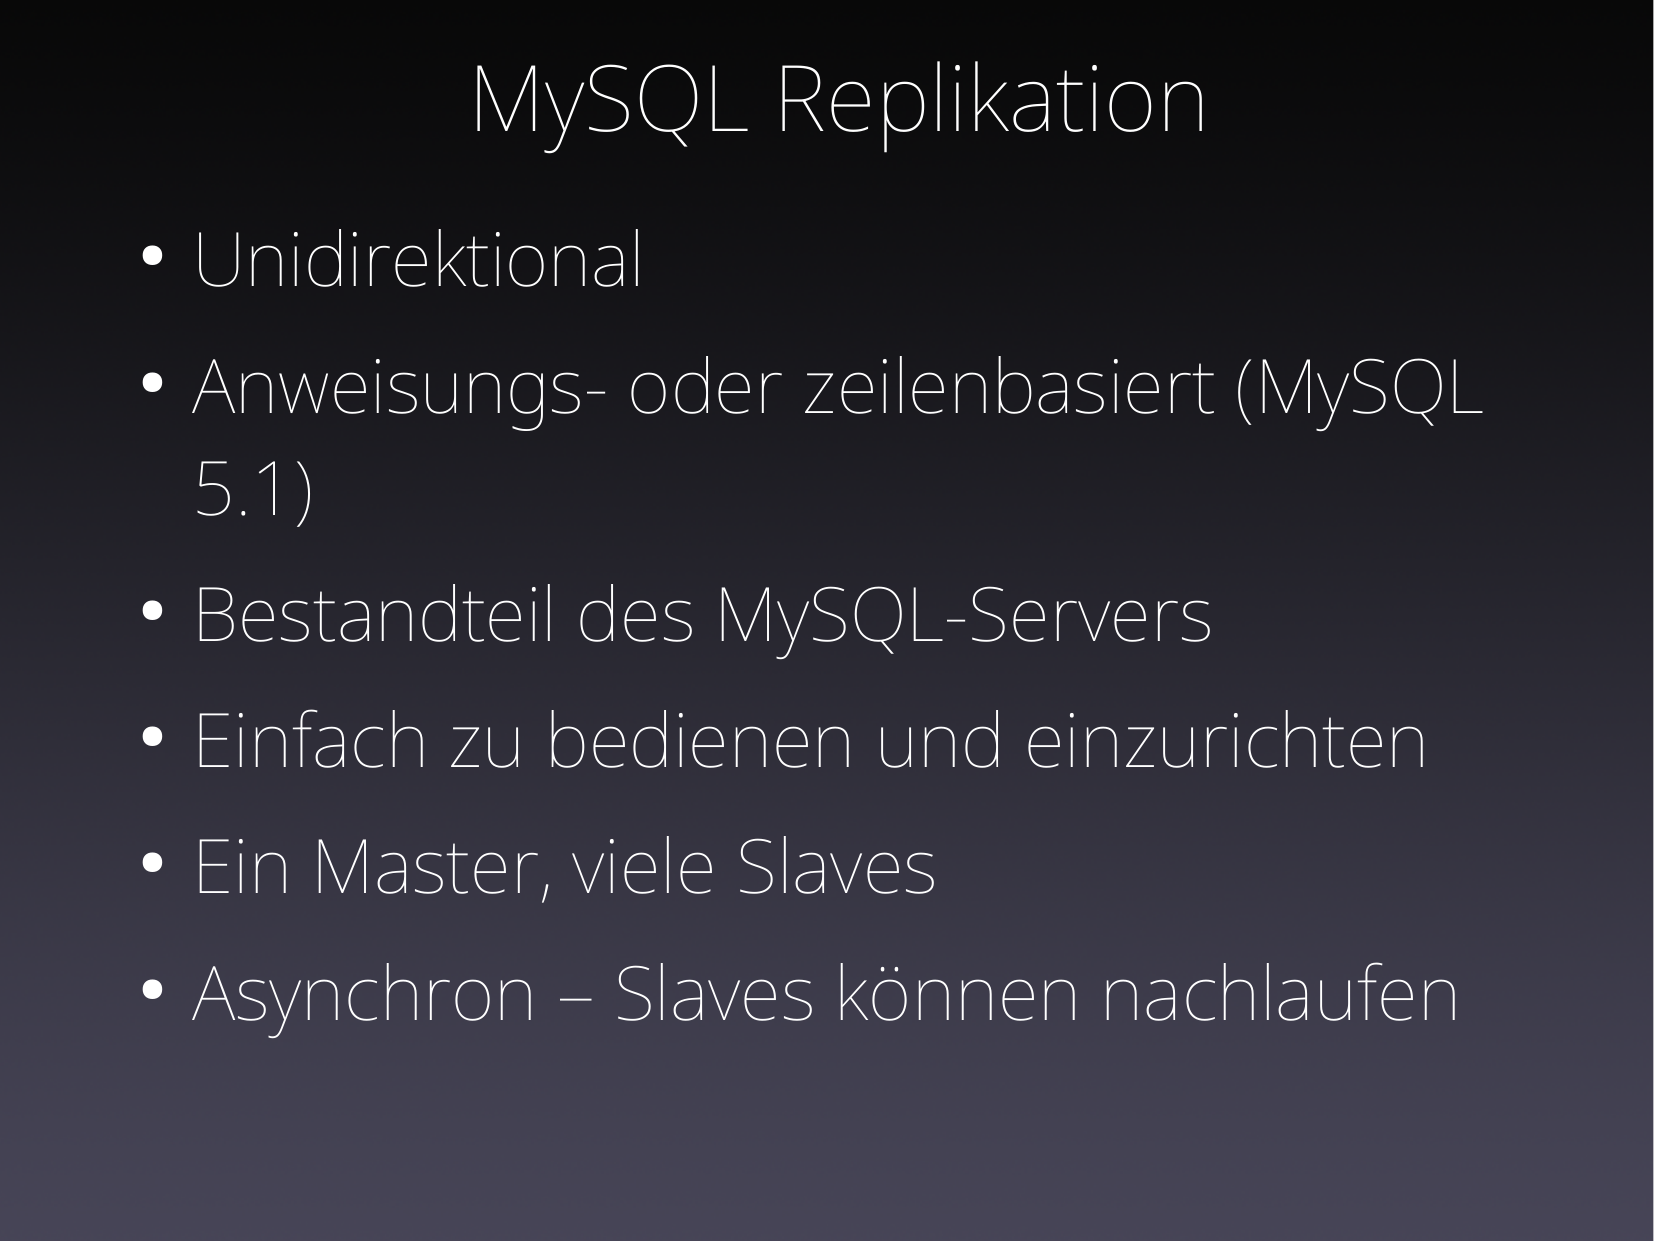

# MySQL Replikation
Unidirektional
Anweisungs- oder zeilenbasiert (MySQL 5.1)
Bestandteil des MySQL-Servers
Einfach zu bedienen und einzurichten
Ein Master, viele Slaves
Asynchron – Slaves können nachlaufen